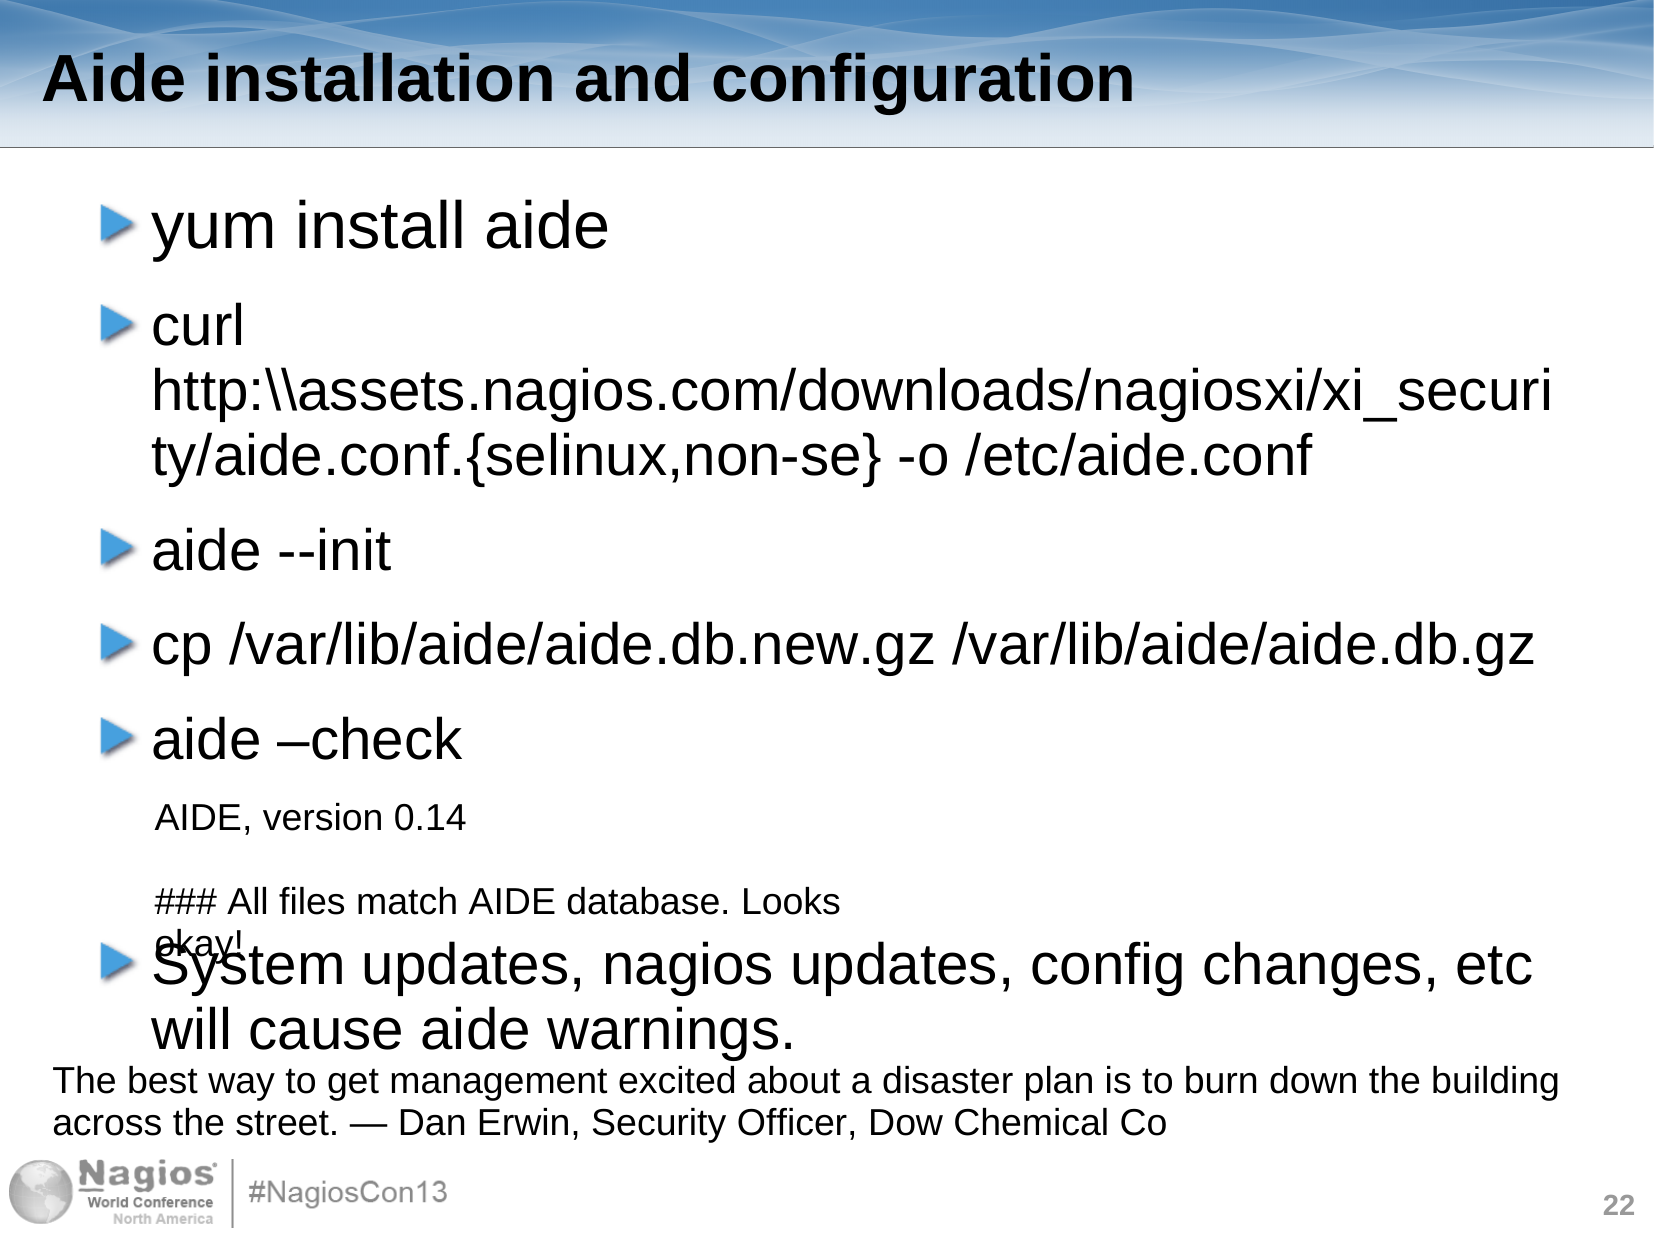

# Aide installation and configuration
yum install aide
curl http:\\assets.nagios.com/downloads/nagiosxi/xi_security/aide.conf.{selinux,non-se} -o /etc/aide.conf
aide --init
cp /var/lib/aide/aide.db.new.gz /var/lib/aide/aide.db.gz
aide –check
System updates, nagios updates, config changes, etc will cause aide warnings.
AIDE, version 0.14
### All files match AIDE database. Looks okay!
The best way to get management excited about a disaster plan is to burn down the building across the street. — Dan Erwin, Security Officer, Dow Chemical Co
22